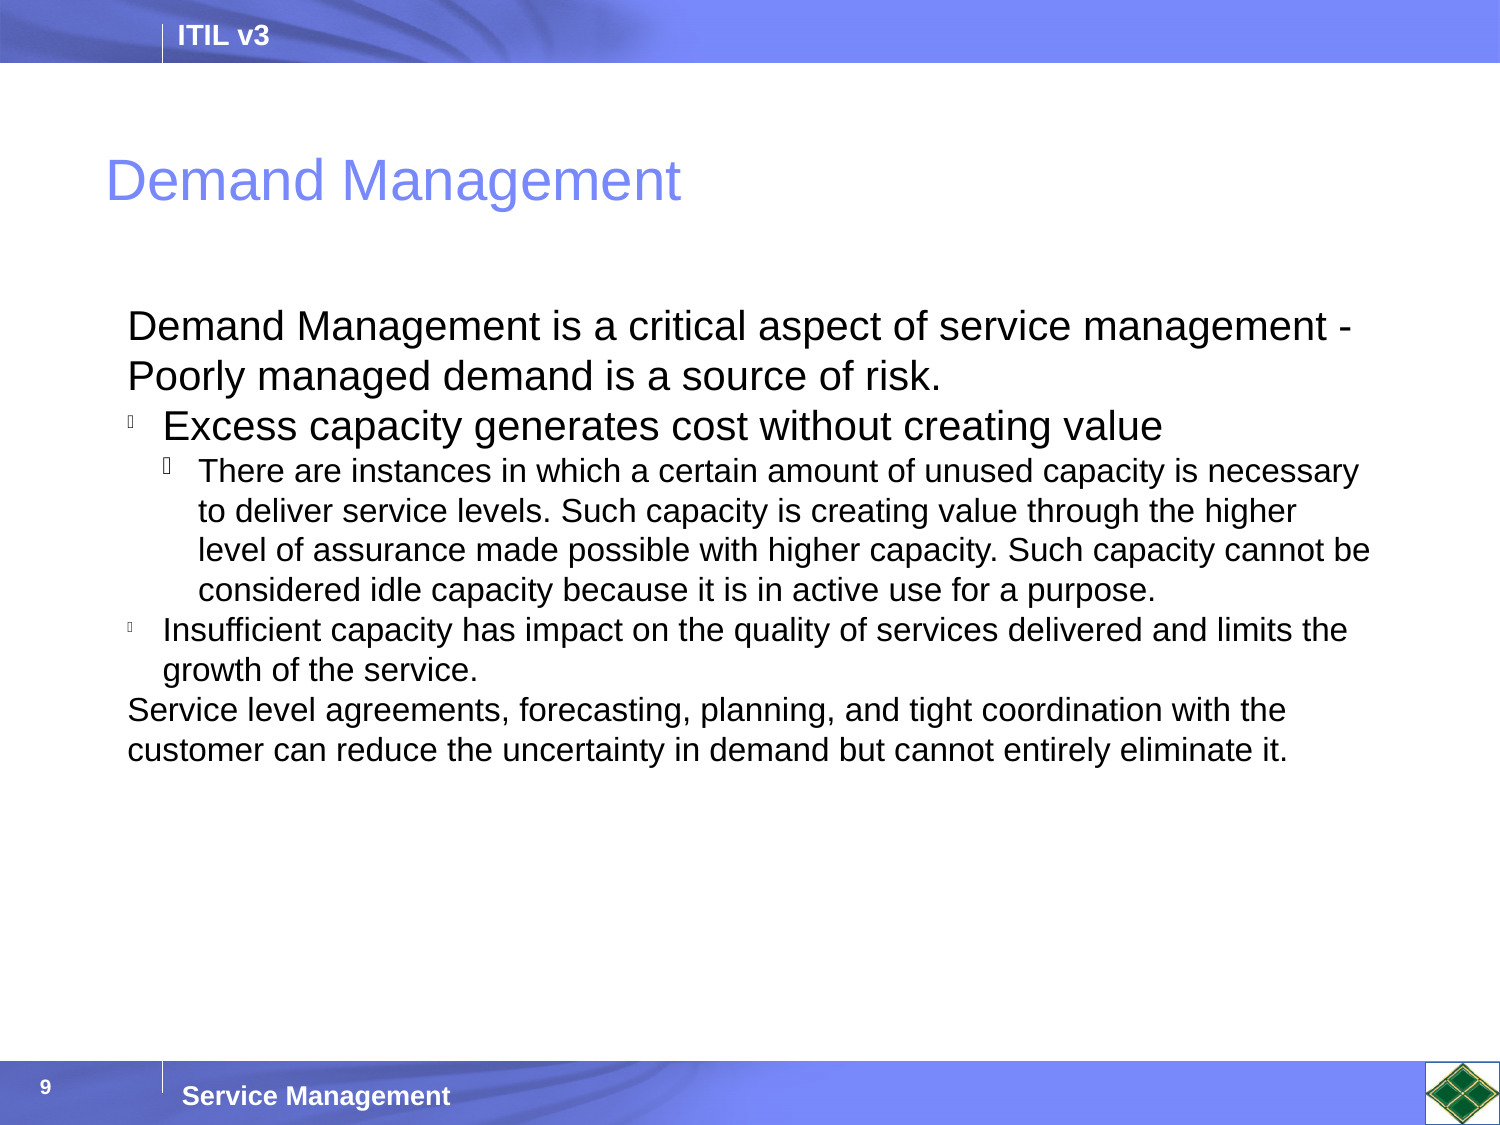

Demand Management
Demand Management is a critical aspect of service management - Poorly managed demand is a source of risk.
Excess capacity generates cost without creating value
There are instances in which a certain amount of unused capacity is necessary to deliver service levels. Such capacity is creating value through the higher level of assurance made possible with higher capacity. Such capacity cannot be considered idle capacity because it is in active use for a purpose.
Insufficient capacity has impact on the quality of services delivered and limits the growth of the service.
Service level agreements, forecasting, planning, and tight coordination with the customer can reduce the uncertainty in demand but cannot entirely eliminate it.